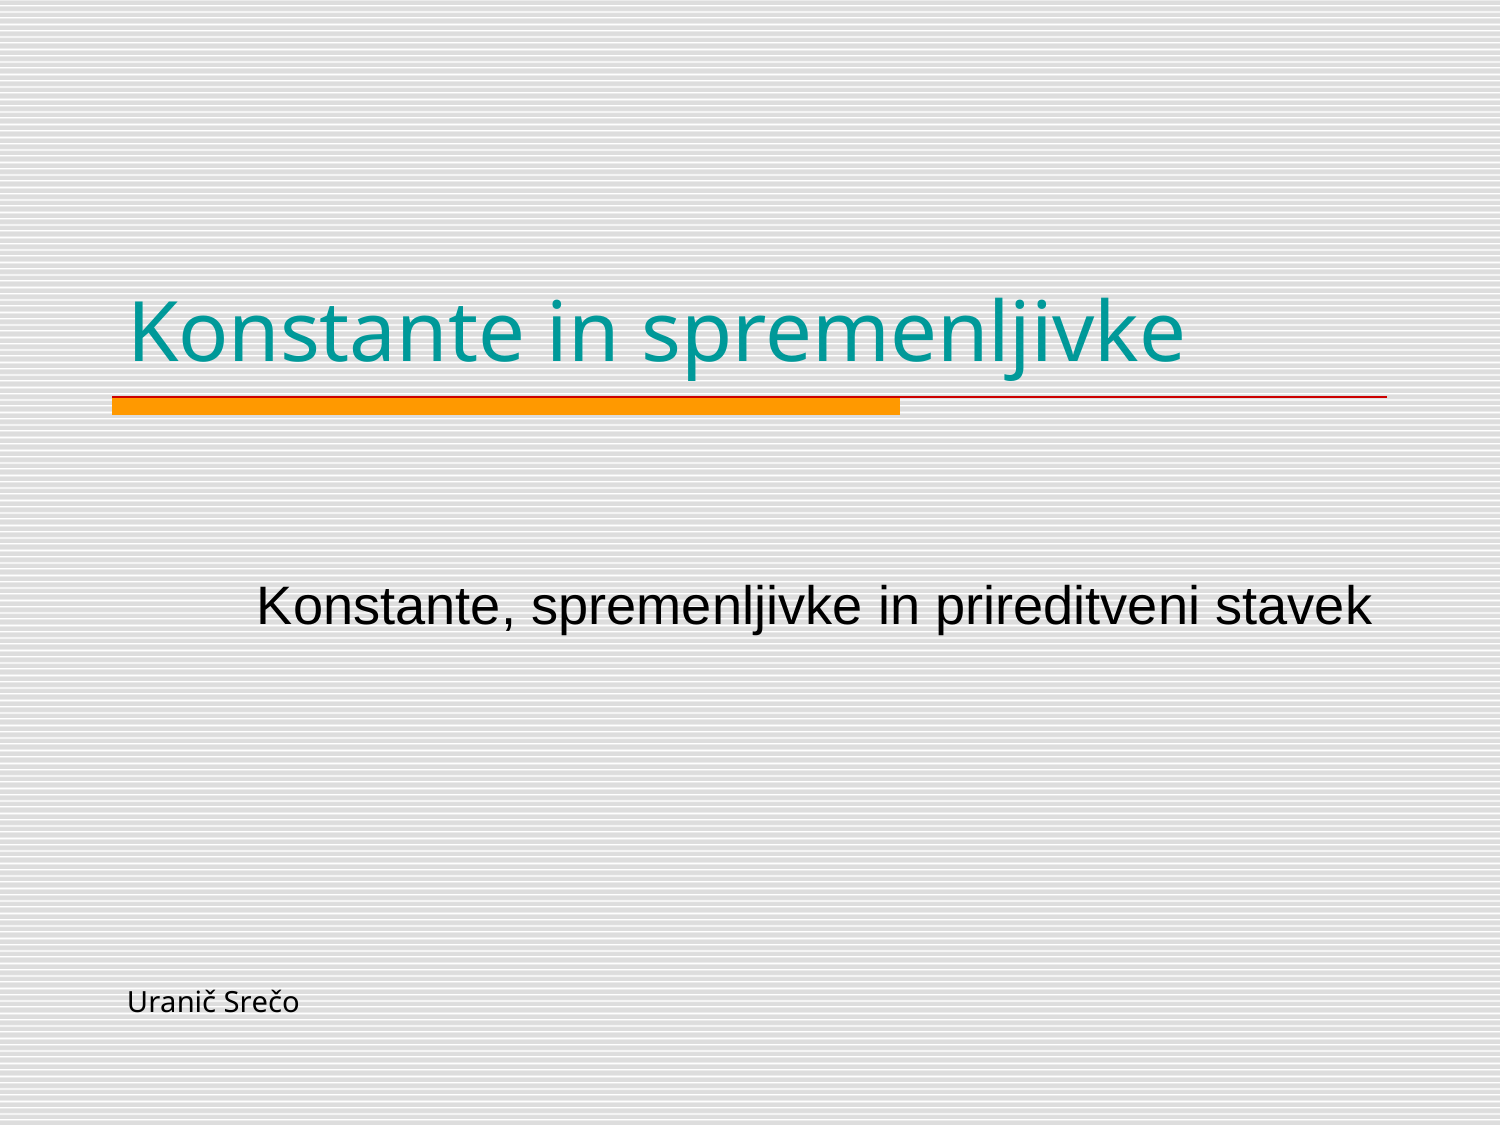

# Konstante in spremenljivke
Konstante, spremenljivke in prireditveni stavek
Uranič Srečo